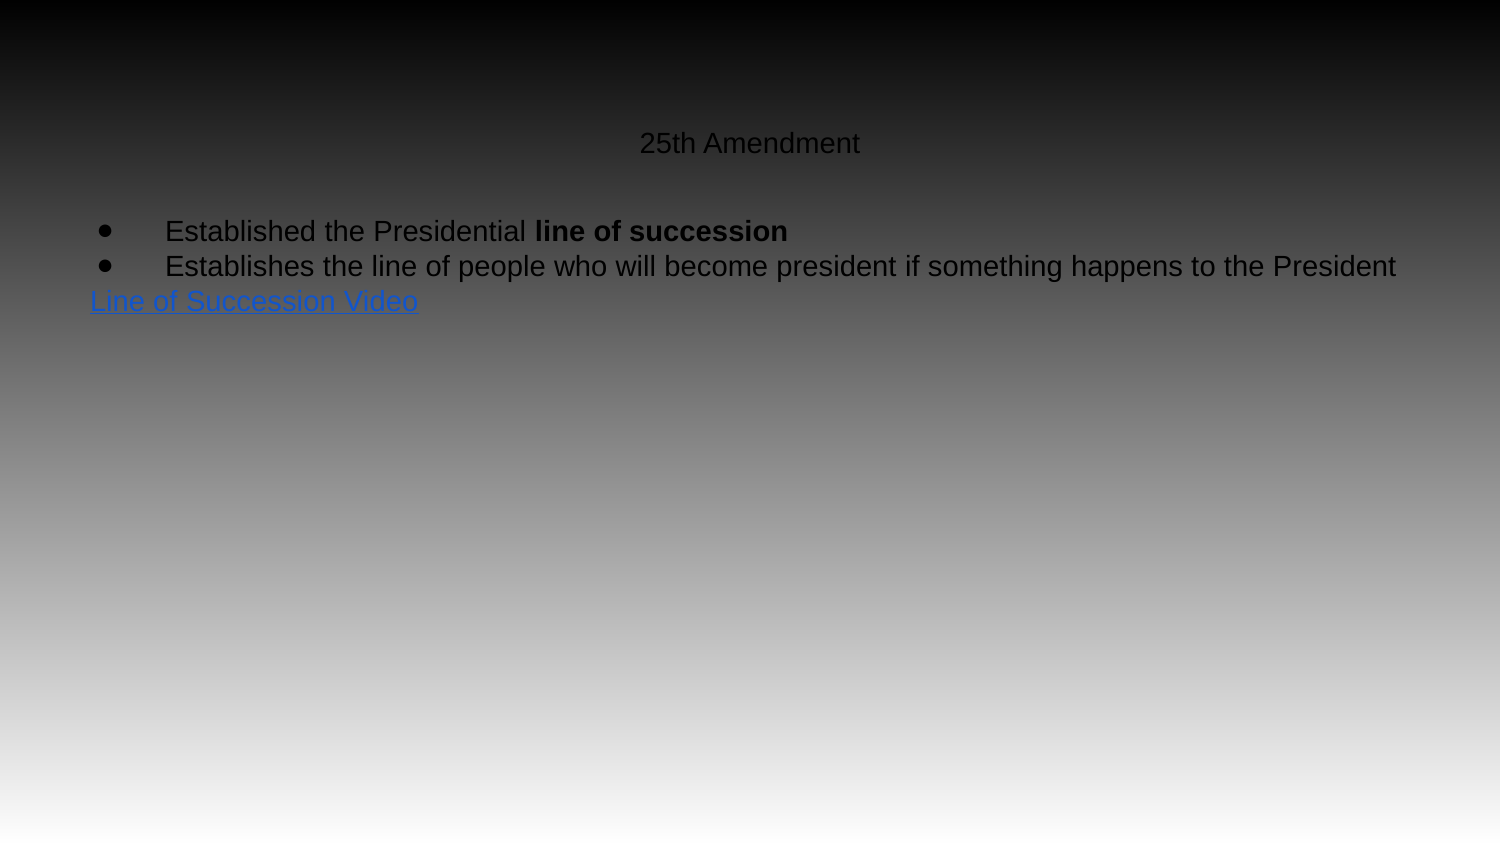

# 25th Amendment
Established the Presidential line of succession
Establishes the line of people who will become president if something happens to the President
Line of Succession Video